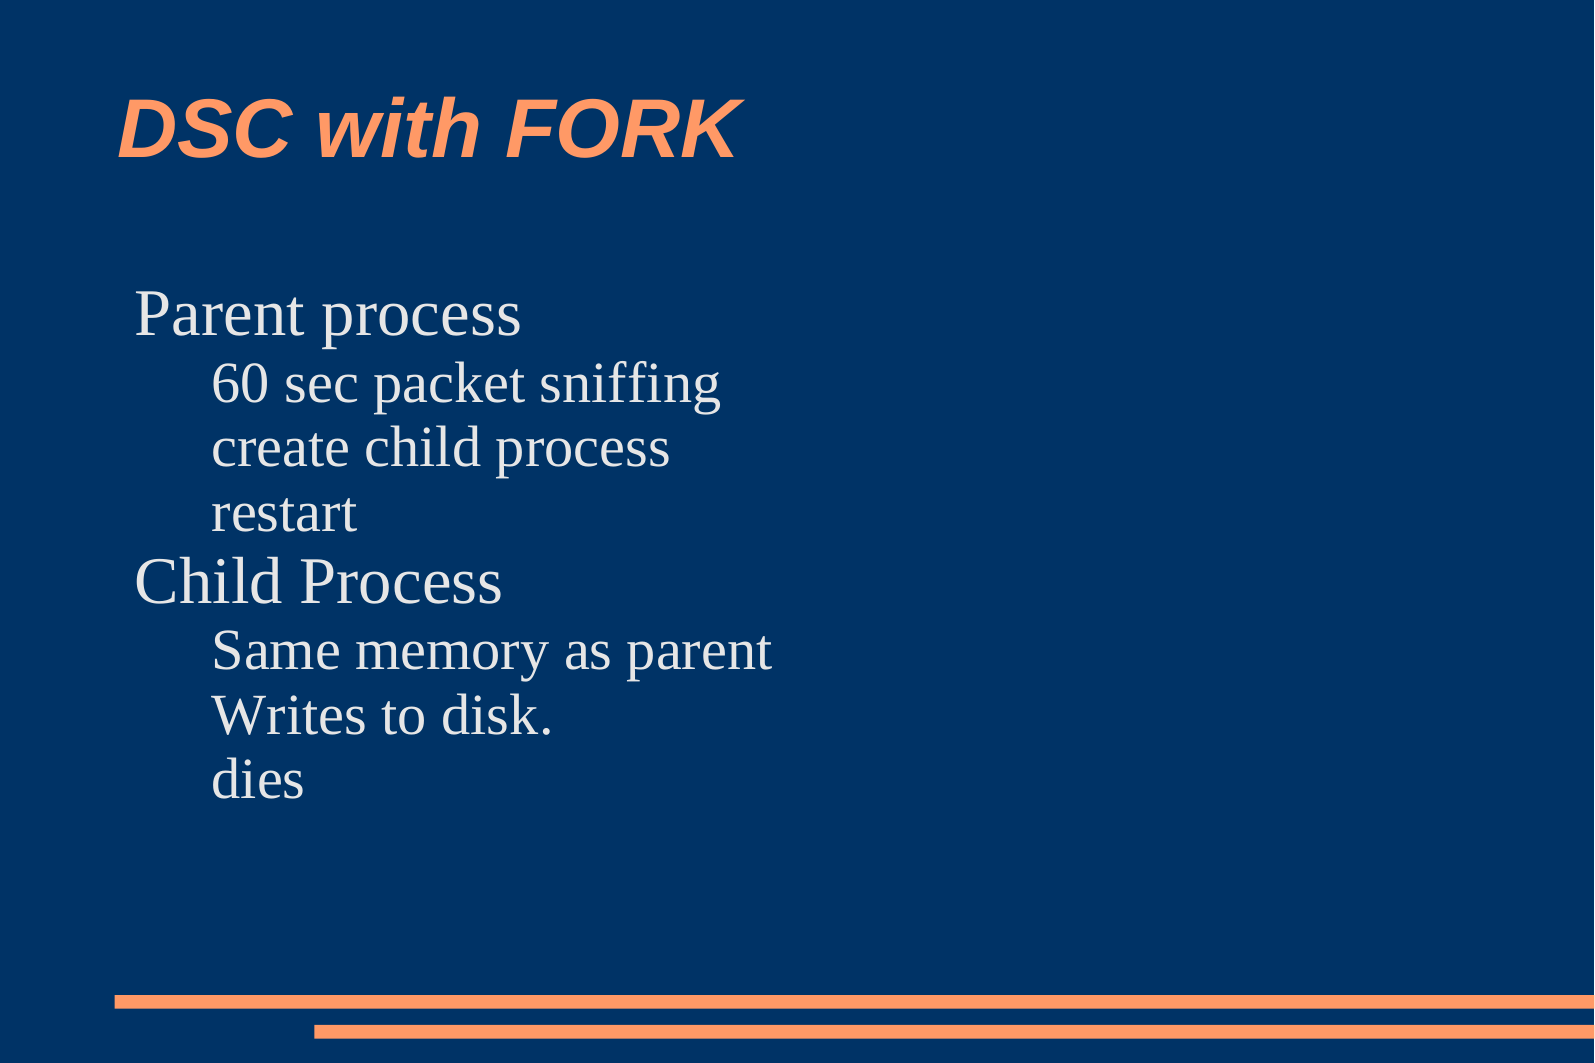

# DSC with FORK
Parent process
60 sec packet sniffing
create child process
restart
Child Process
Same memory as parent
Writes to disk.
dies